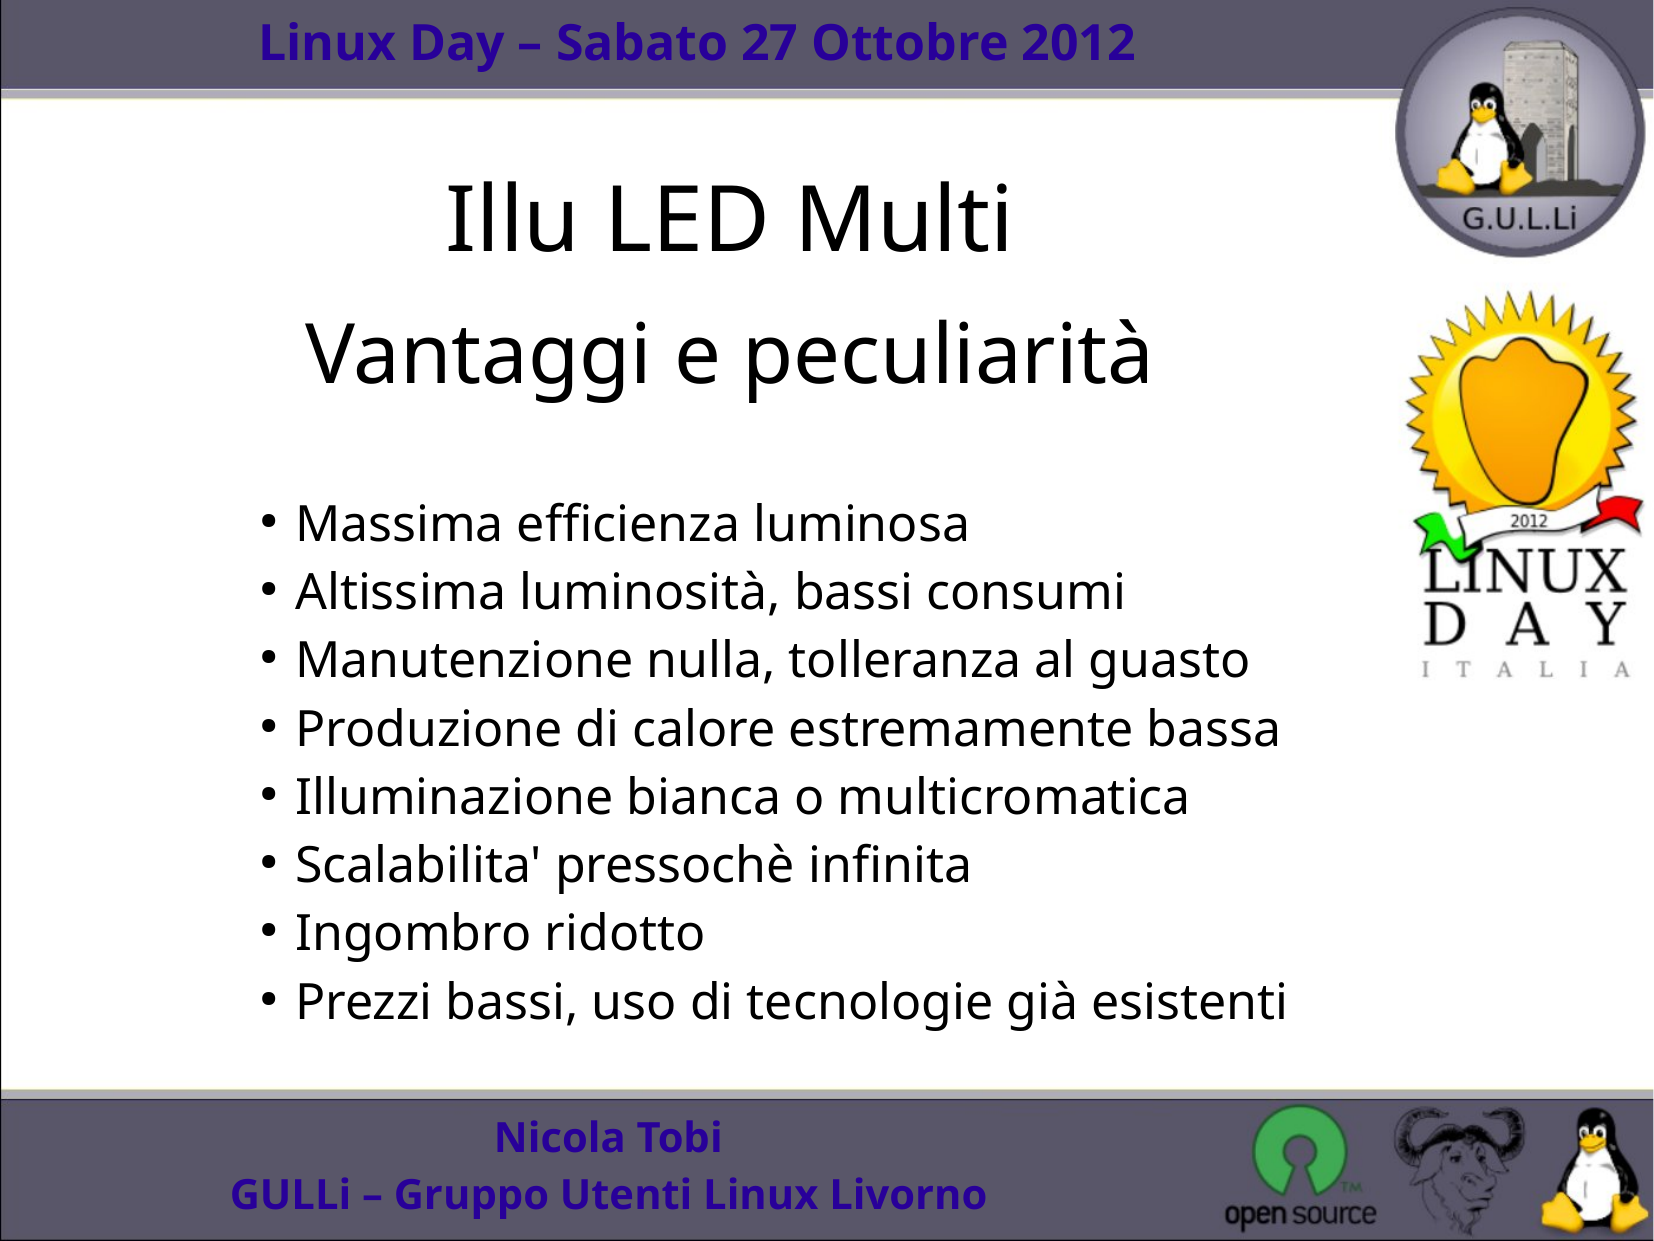

Linux Day – Sabato 27 Ottobre 2012
# Illu LED Multi
Vantaggi e peculiarità
Massima efficienza luminosa
Altissima luminosità, bassi consumi
Manutenzione nulla, tolleranza al guasto
Produzione di calore estremamente bassa
Illuminazione bianca o multicromatica
Scalabilita' pressochè infinita
Ingombro ridotto
Prezzi bassi, uso di tecnologie già esistenti
Nicola Tobi
GULLi – Gruppo Utenti Linux Livorno